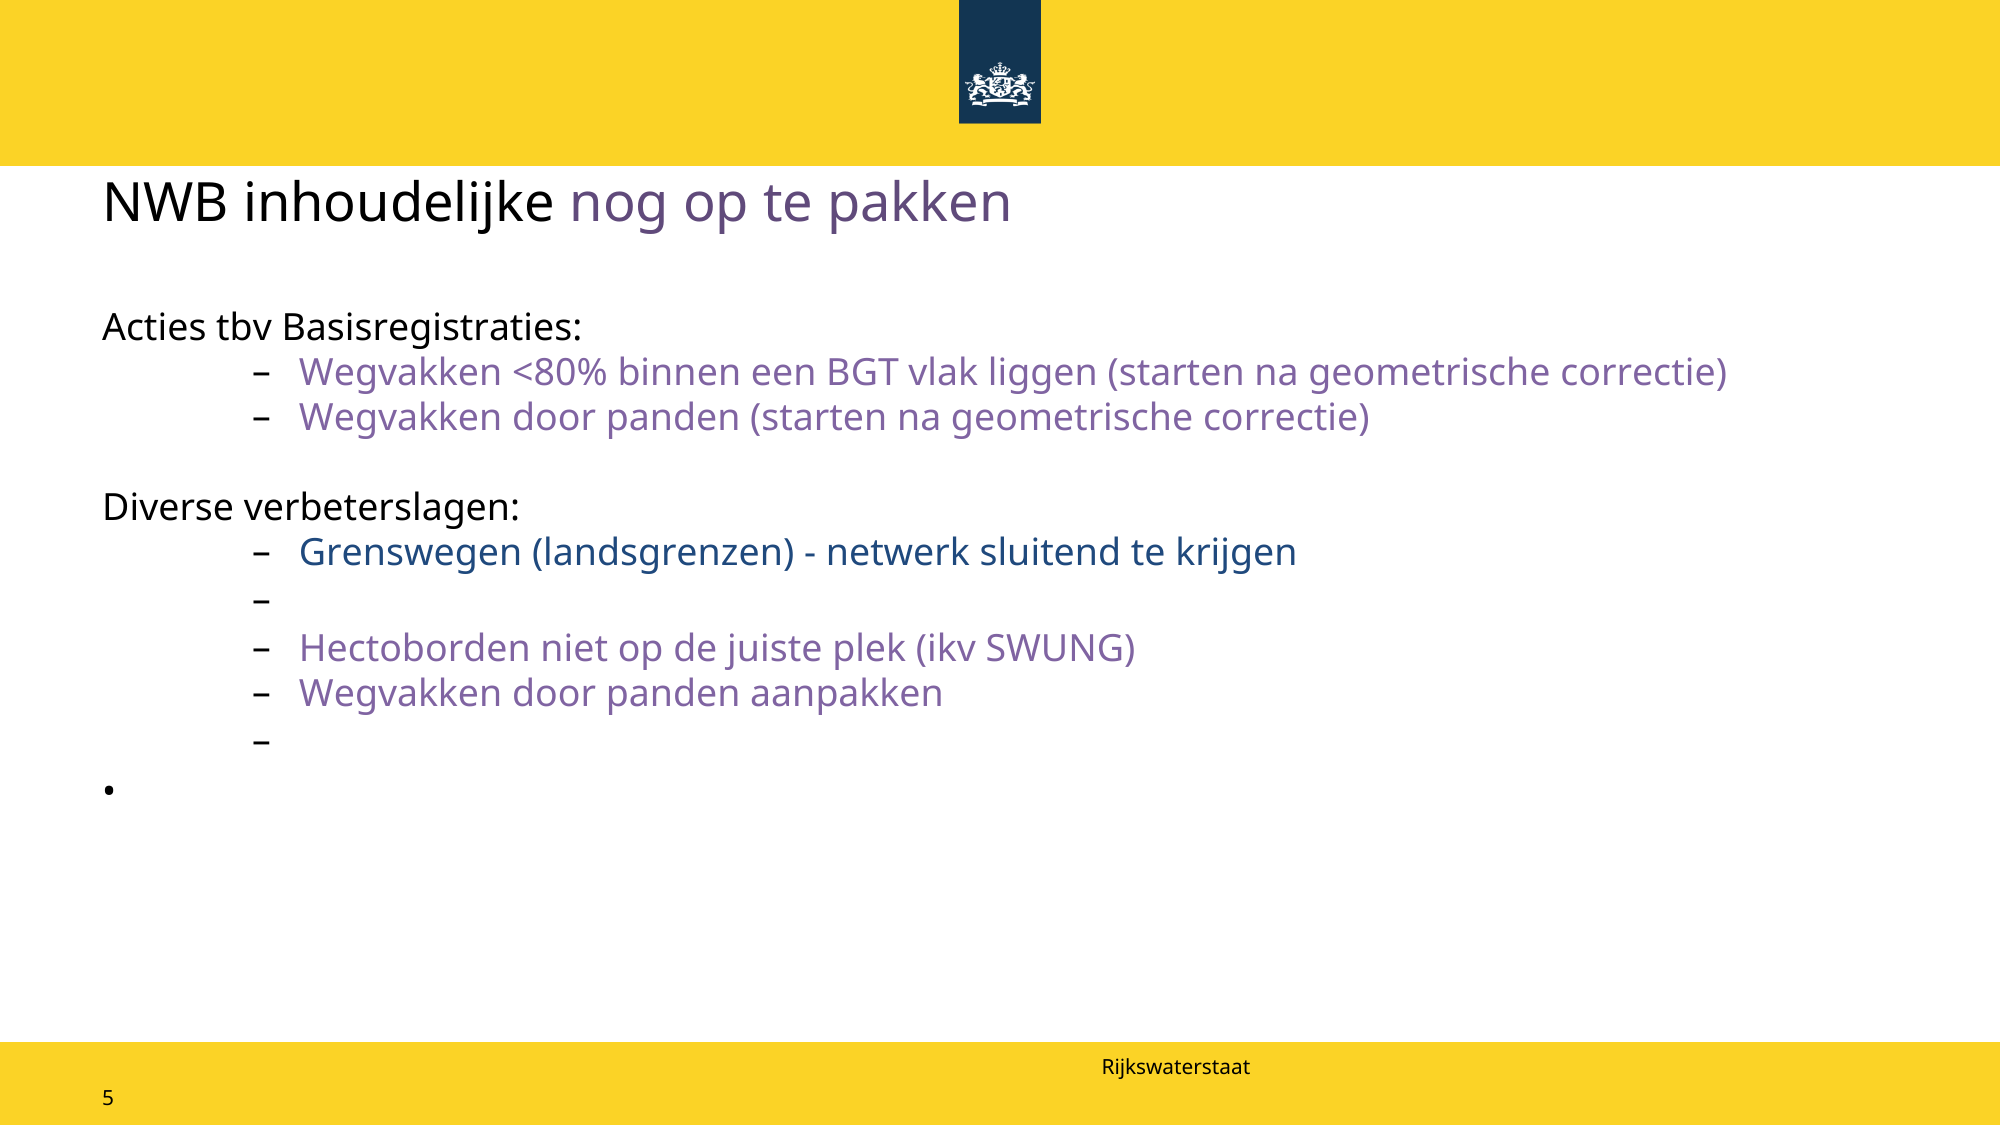

# NWB inhoudelijke nog op te pakken
Acties tbv Basisregistraties:
Wegvakken <80% binnen een BGT vlak liggen (starten na geometrische correctie)
Wegvakken door panden (starten na geometrische correctie)
Diverse verbeterslagen:
Grenswegen (landsgrenzen) - netwerk sluitend te krijgen
Hectoborden niet op de juiste plek (ikv SWUNG)
Wegvakken door panden aanpakken